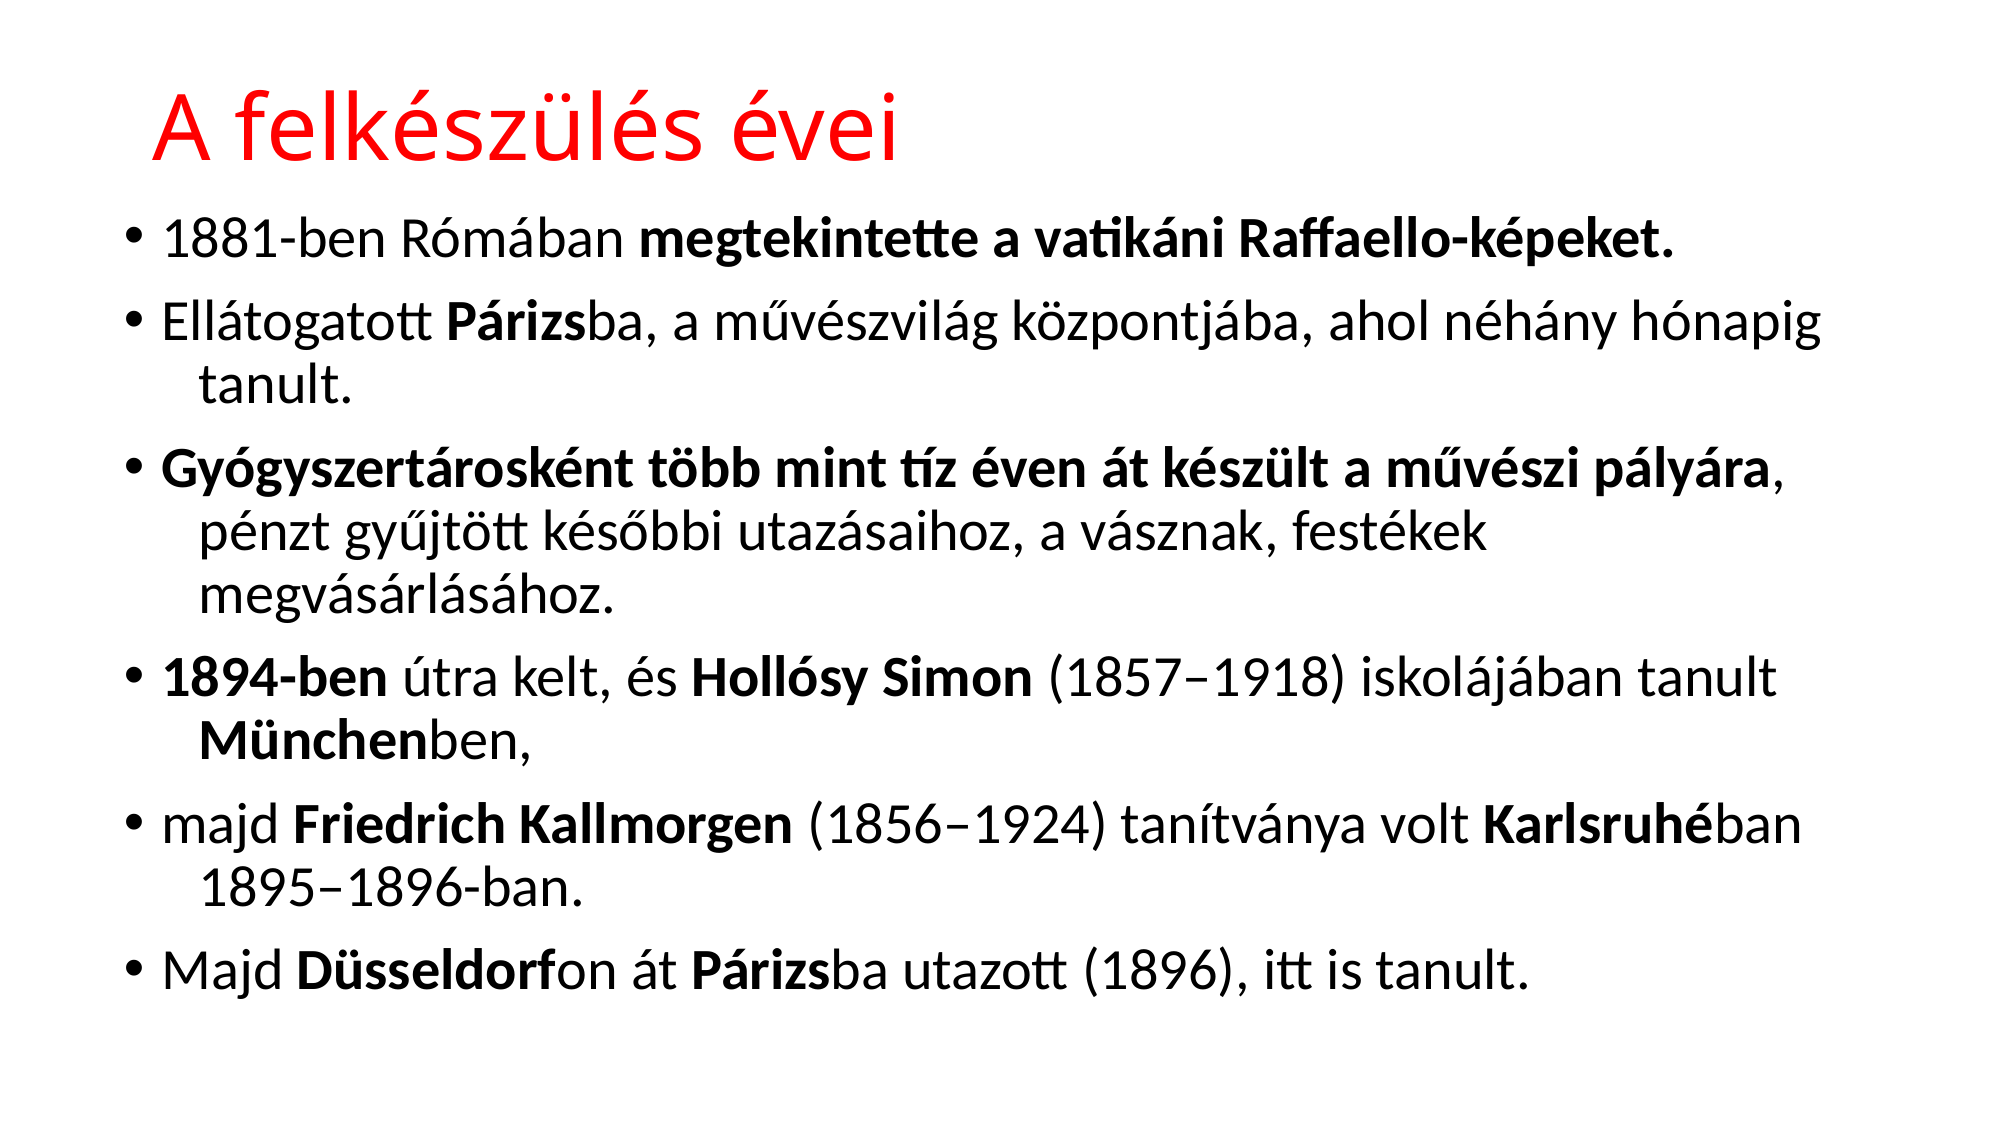

# A felkészülés évei
1881-ben Rómában megtekintette a vatikáni Raffaello-képeket.
Ellátogatott Párizsba, a művészvilág központjába, ahol néhány hónapig tanult.
Gyógyszertárosként több mint tíz éven át készült a művészi pályára, pénzt gyűjtött későbbi utazásaihoz, a vásznak, festékek megvásárlásához.
1894-ben útra kelt, és Hollósy Simon (1857–1918) iskolájában tanult Münchenben,
majd Friedrich Kallmorgen (1856–1924) tanítványa volt Karlsruhéban 1895–1896-ban.
Majd Düsseldorfon át Párizsba utazott (1896), itt is tanult.